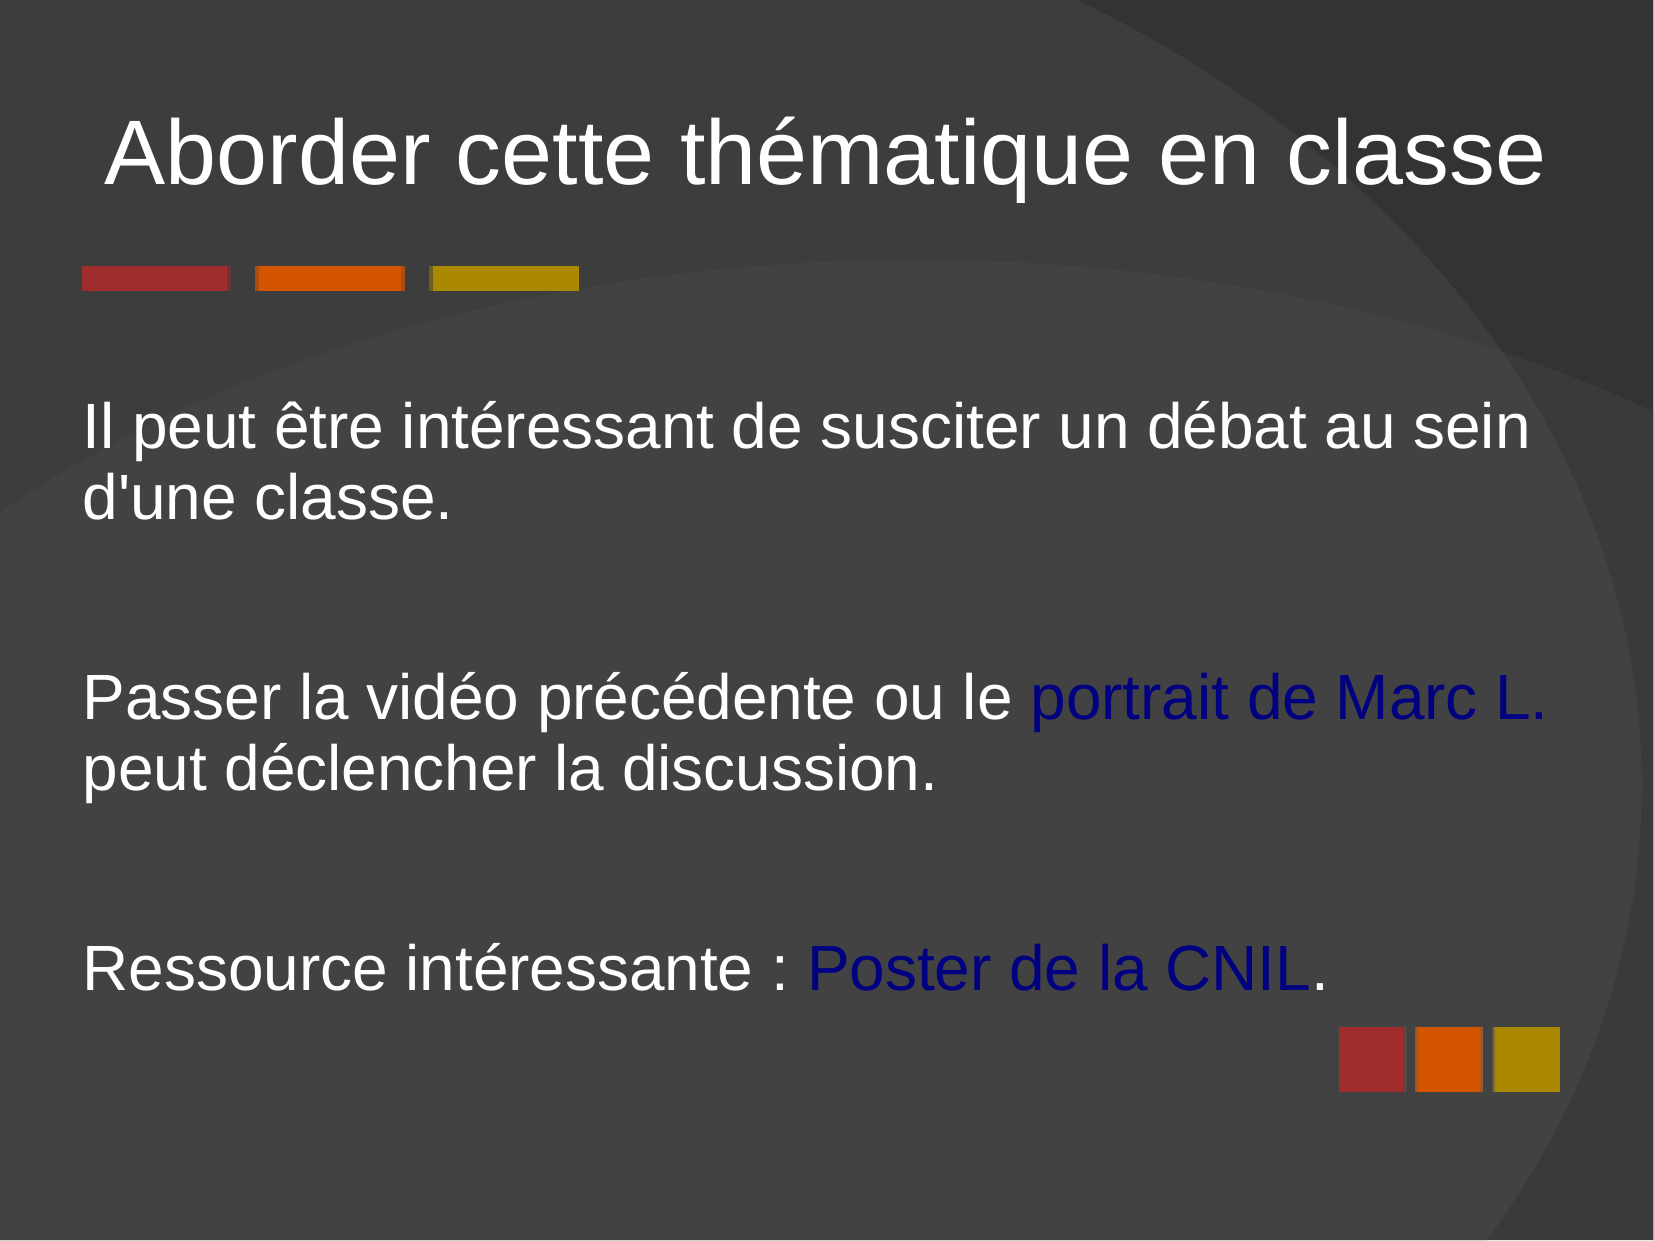

# Aborder cette thématique en classe
Il peut être intéressant de susciter un débat au sein d'une classe.
Passer la vidéo précédente ou le portrait de Marc L. peut déclencher la discussion.
Ressource intéressante : Poster de la CNIL.